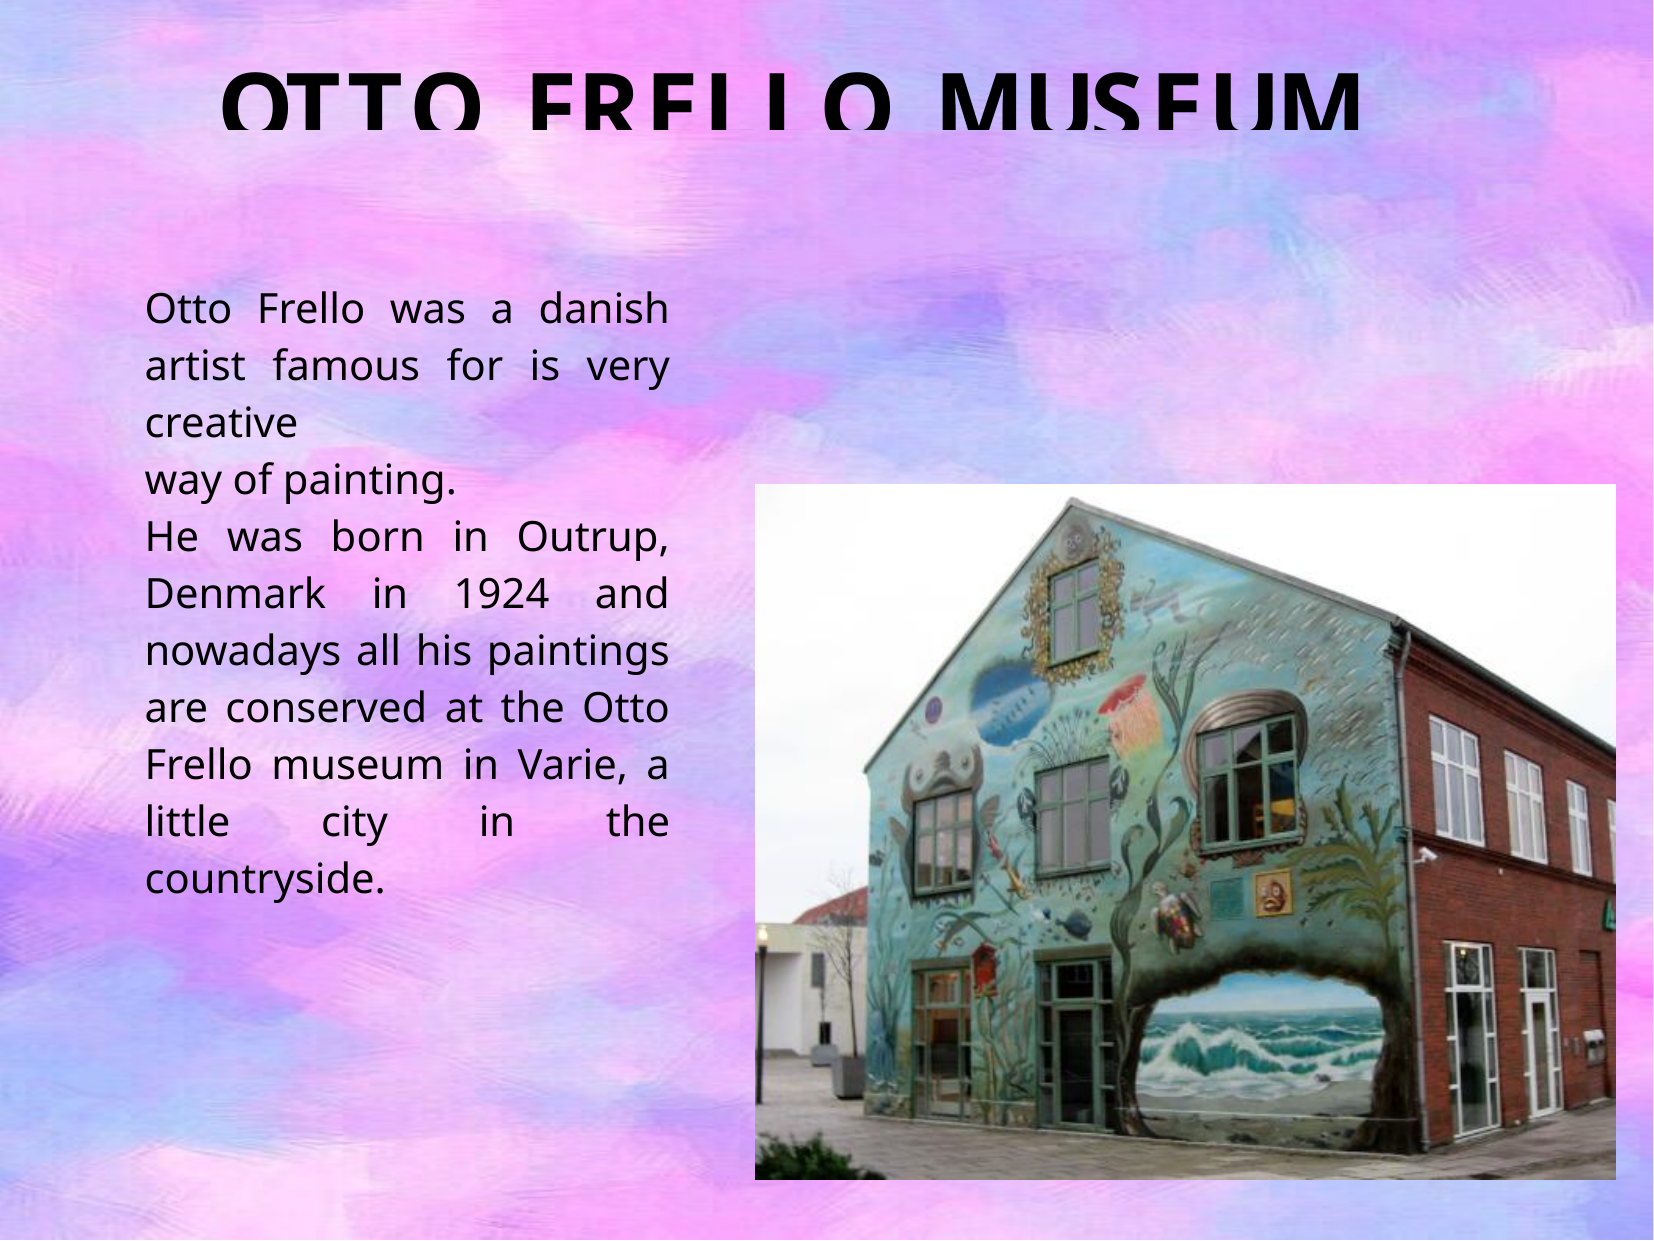

#
Otto Frello was a danish artist famous for is very creative
way of painting.
He was born in Outrup, Denmark in 1924 and nowadays all his paintings are conserved at the Otto Frello museum in Varie, a little city in the countryside.